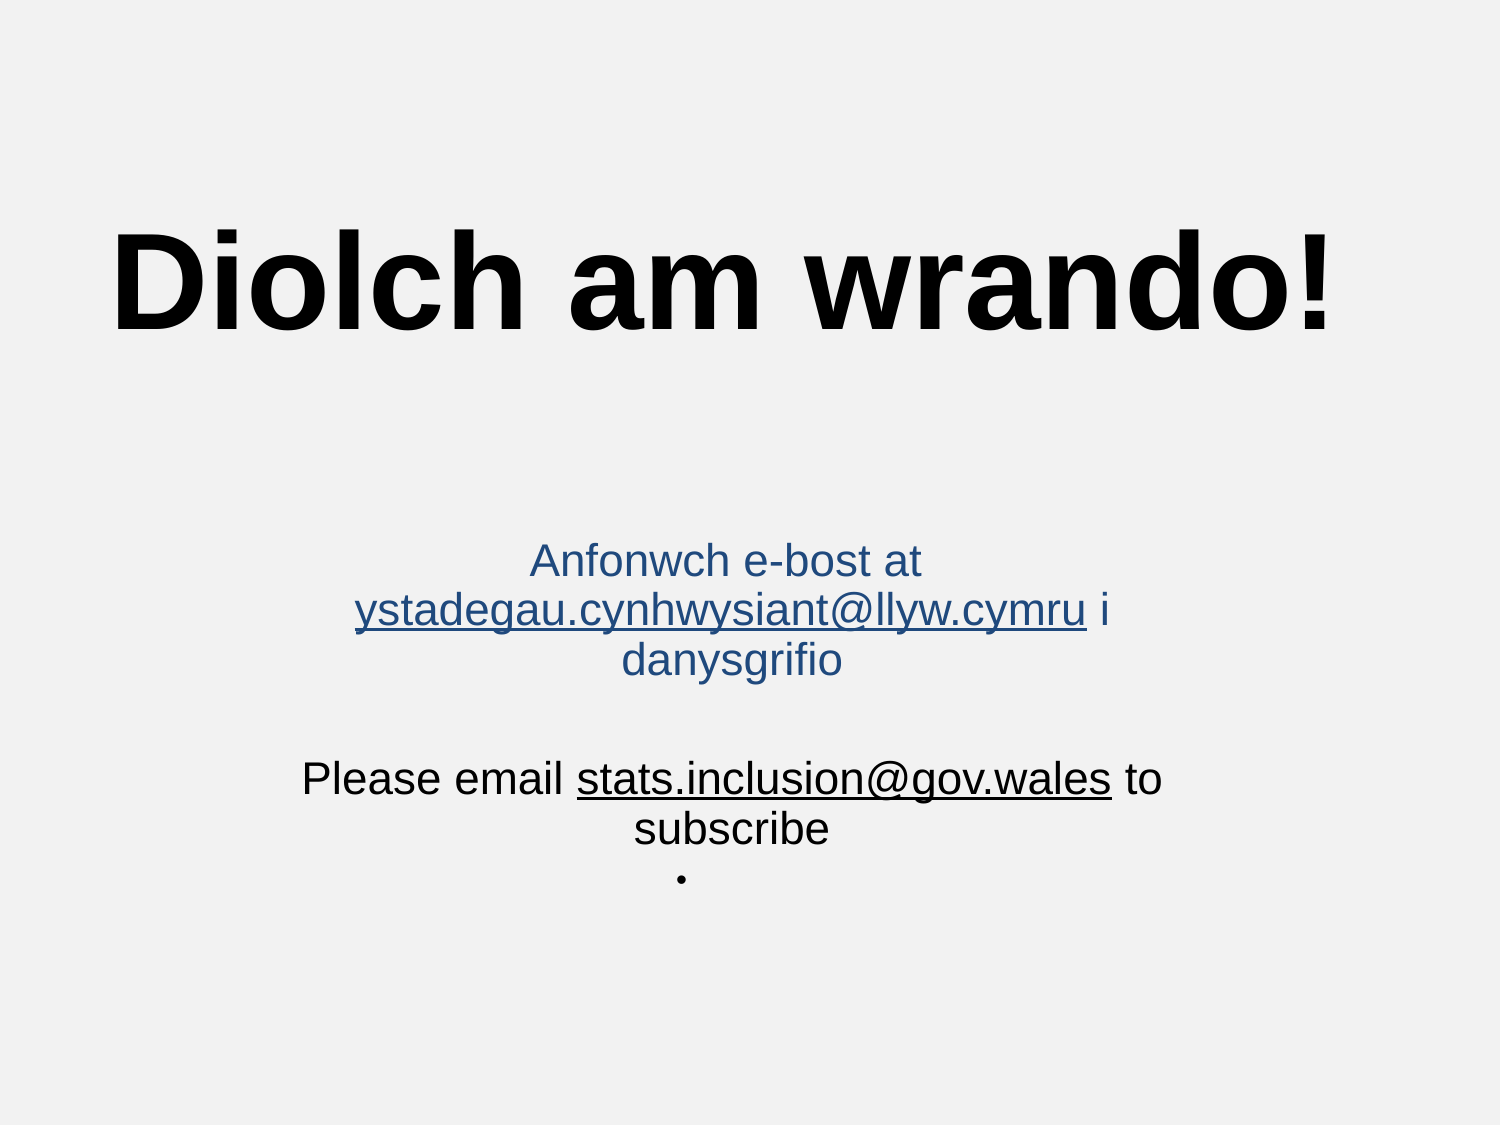

Diolch am wrando!
# Anfonwch e-bost at ystadegau.cynhwysiant@llyw.cymru i danysgrifio
Please email stats.inclusion@gov.wales to subscribe